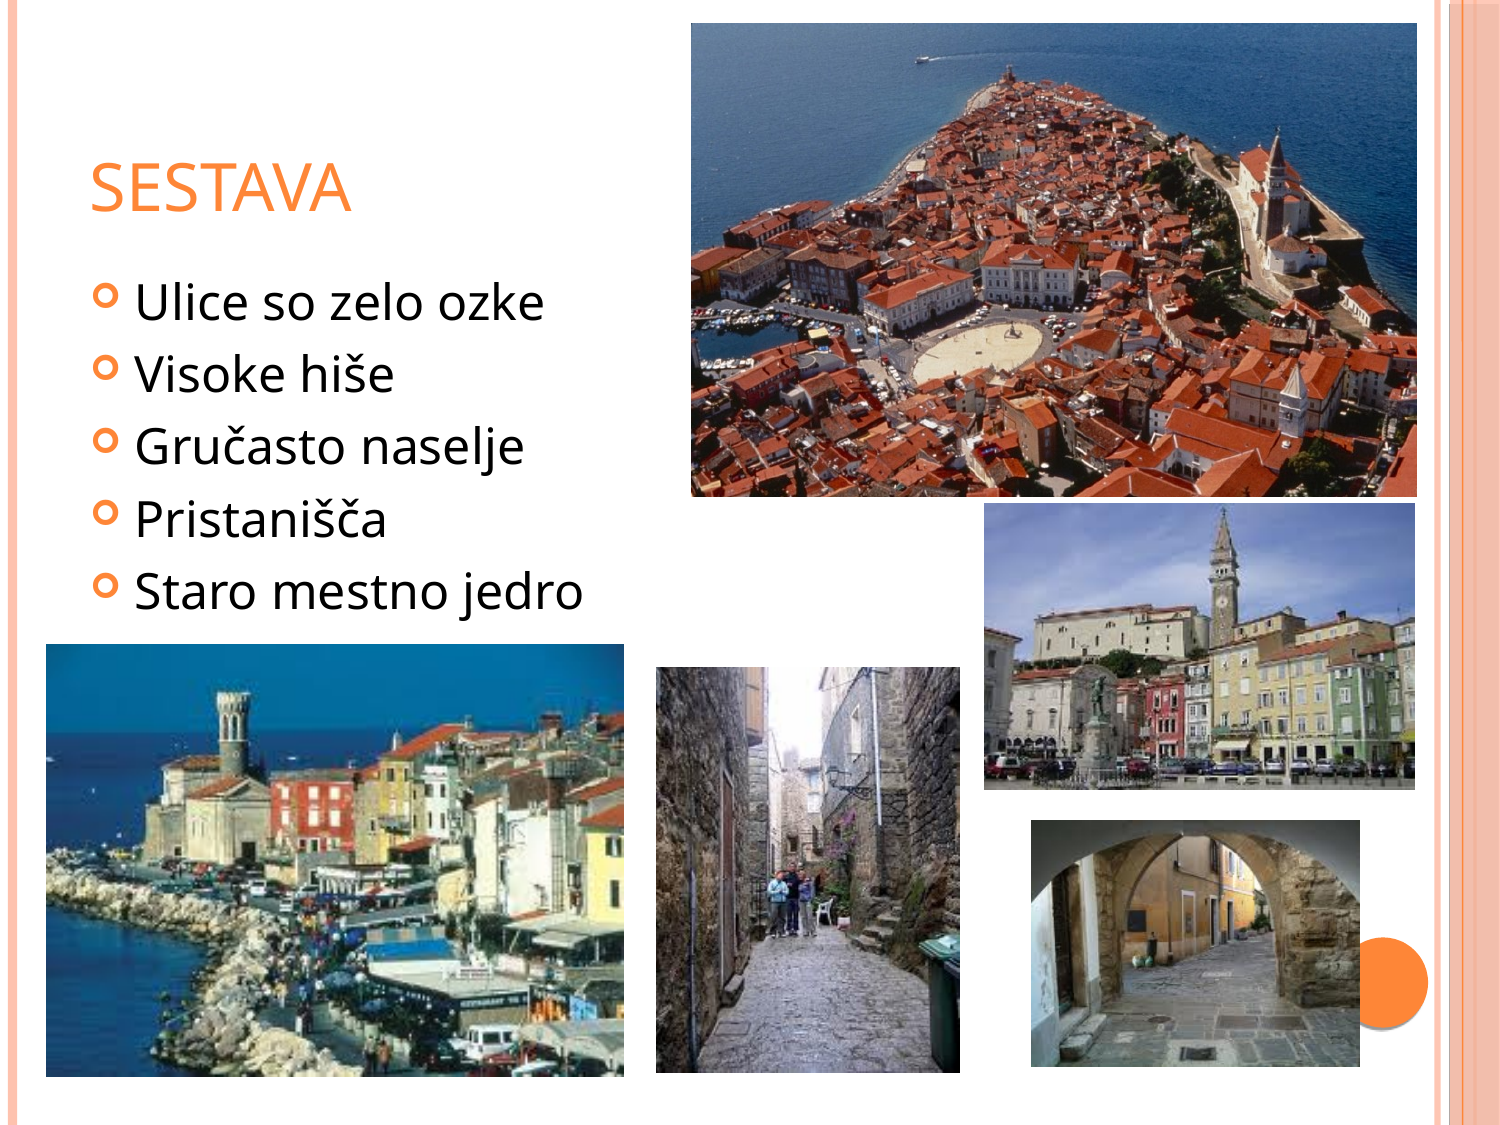

# sestava
Ulice so zelo ozke
Visoke hiše
Gručasto naselje
Pristanišča
Staro mestno jedro